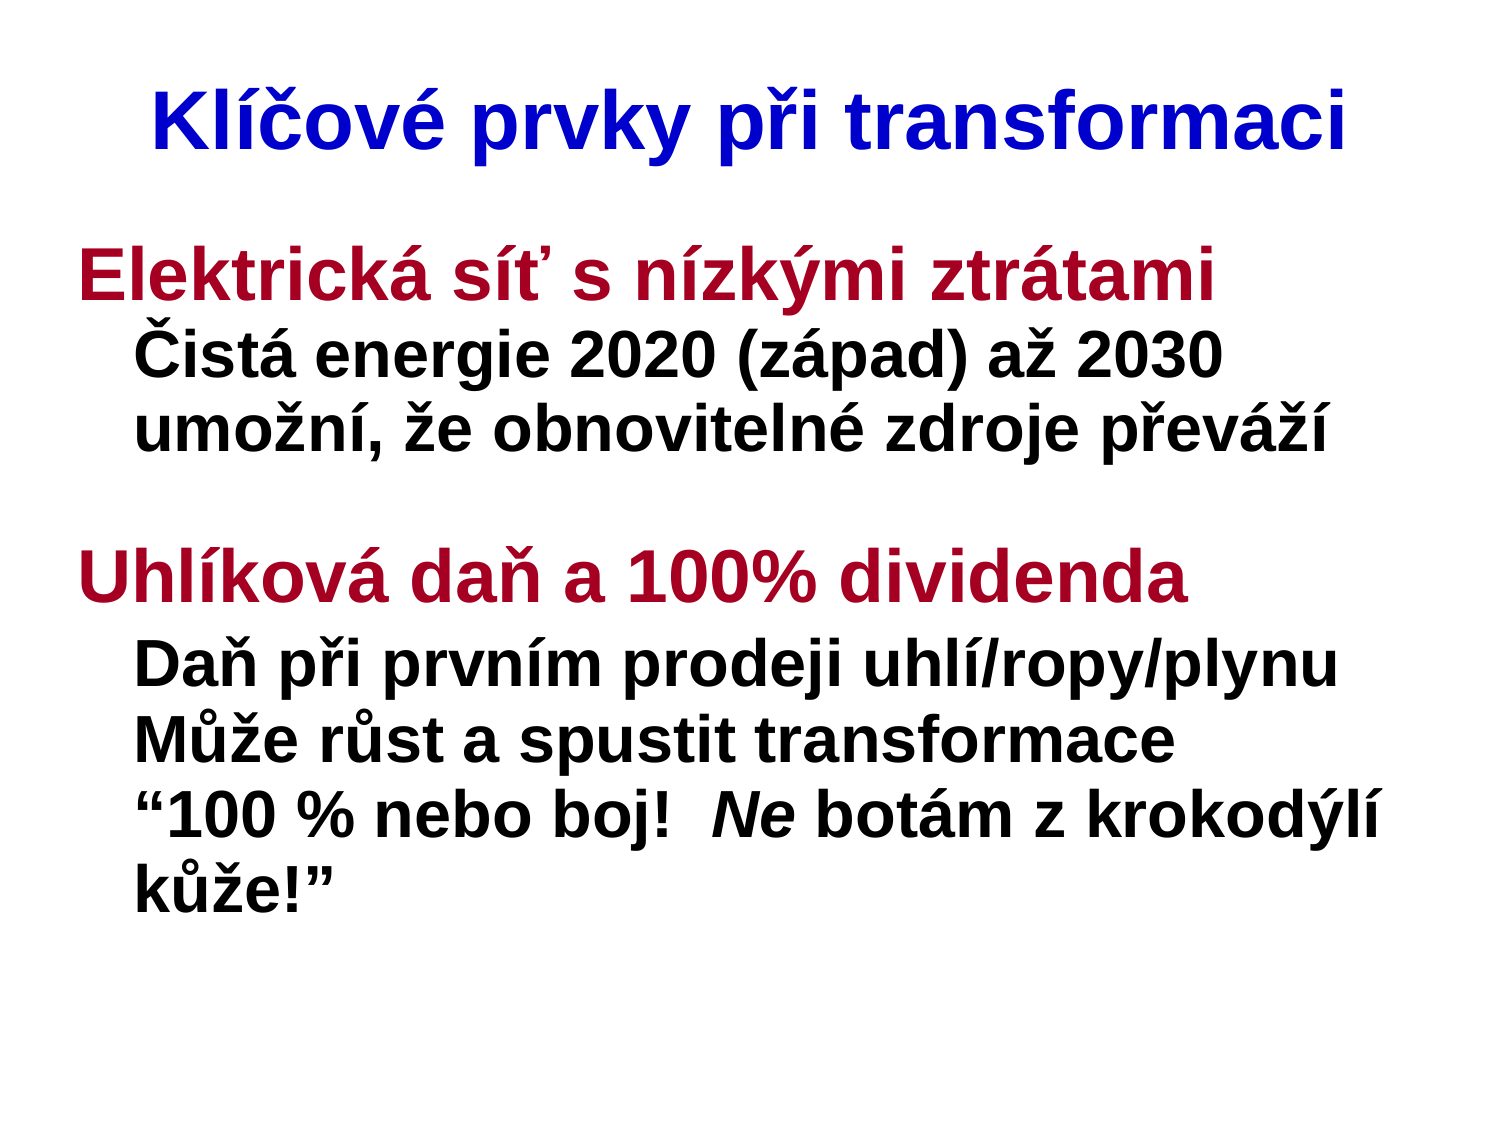

# Klíčové prvky při transformaci
Elektrická síť s nízkými ztrátami
	Čistá energie 2020 (západ) až 2030
	umožní, že obnovitelné zdroje převáží
Uhlíková daň a 100% dividenda
	Daň při prvním prodeji uhlí/ropy/plynu
	Může růst a spustit transformace “100 % nebo boj! Ne botám z krokodýlí kůže!”